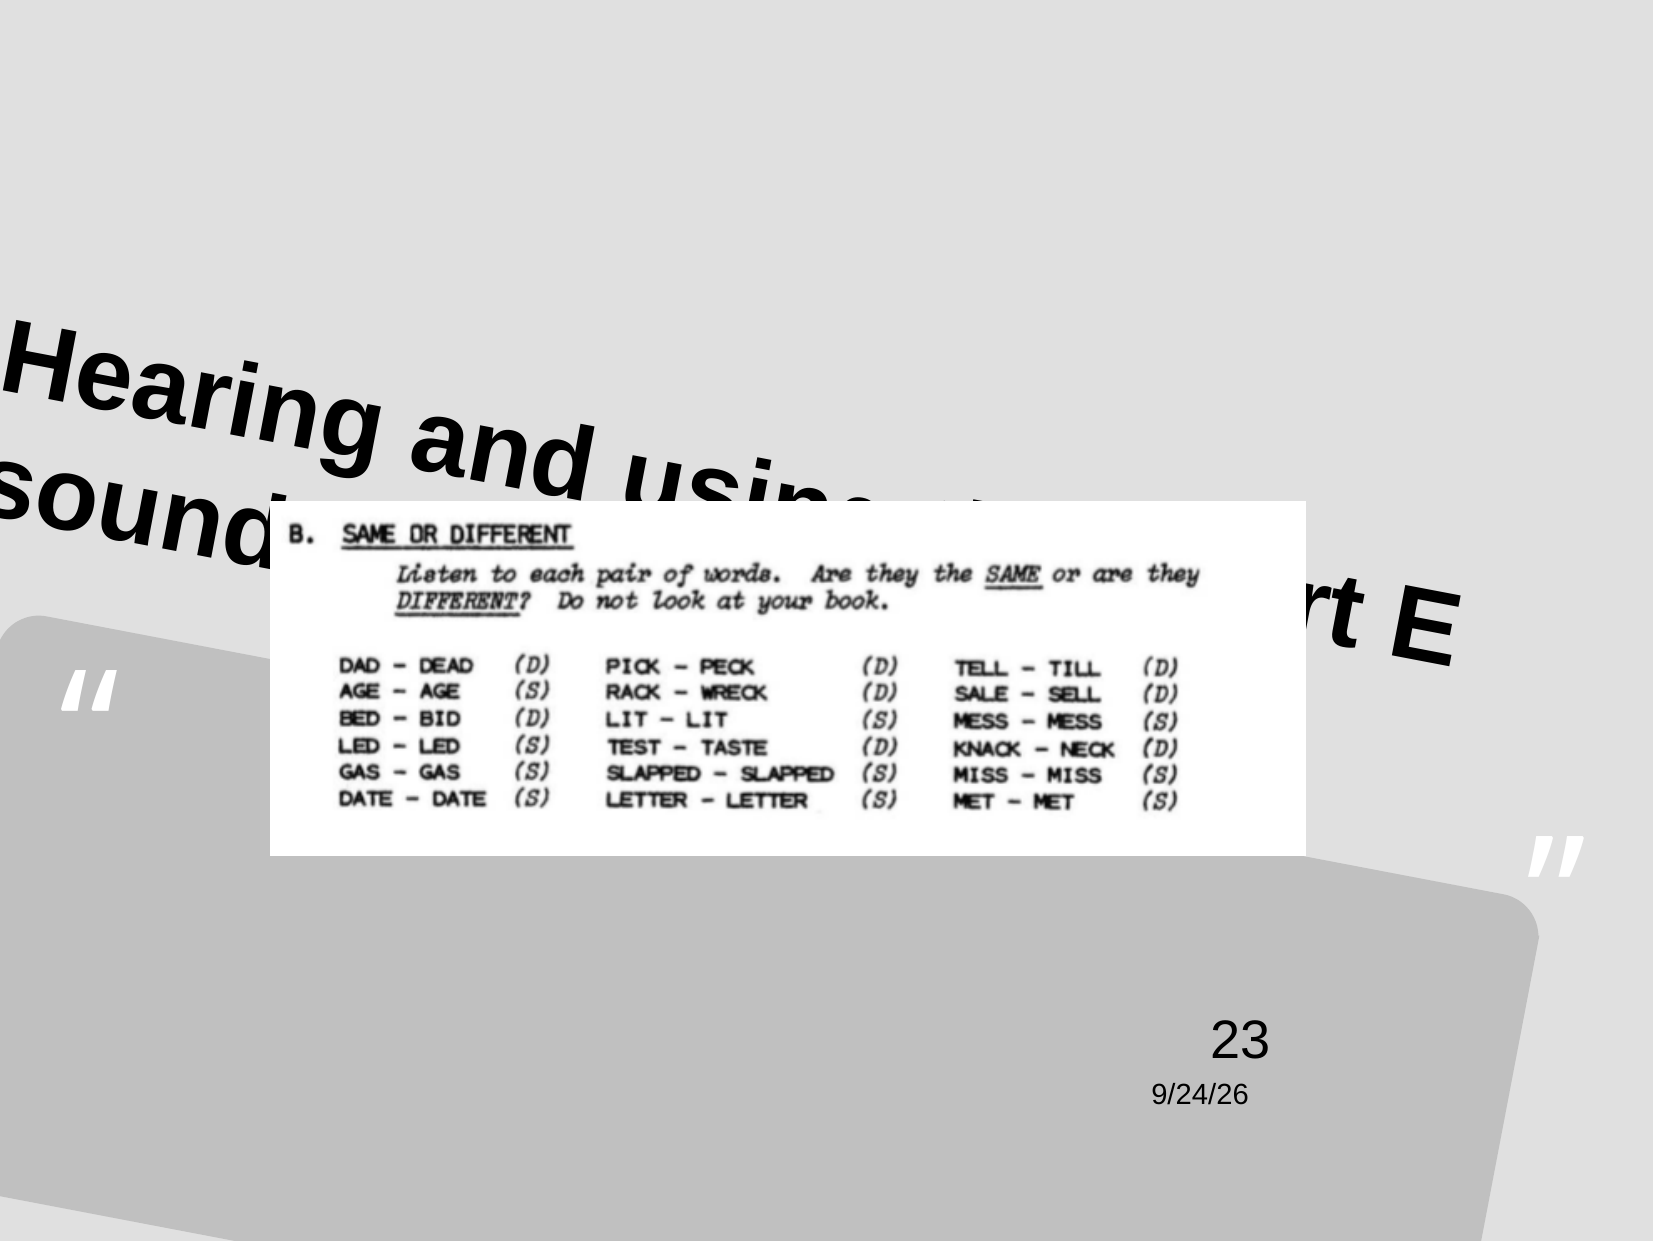

# Hearing and using the short E sound